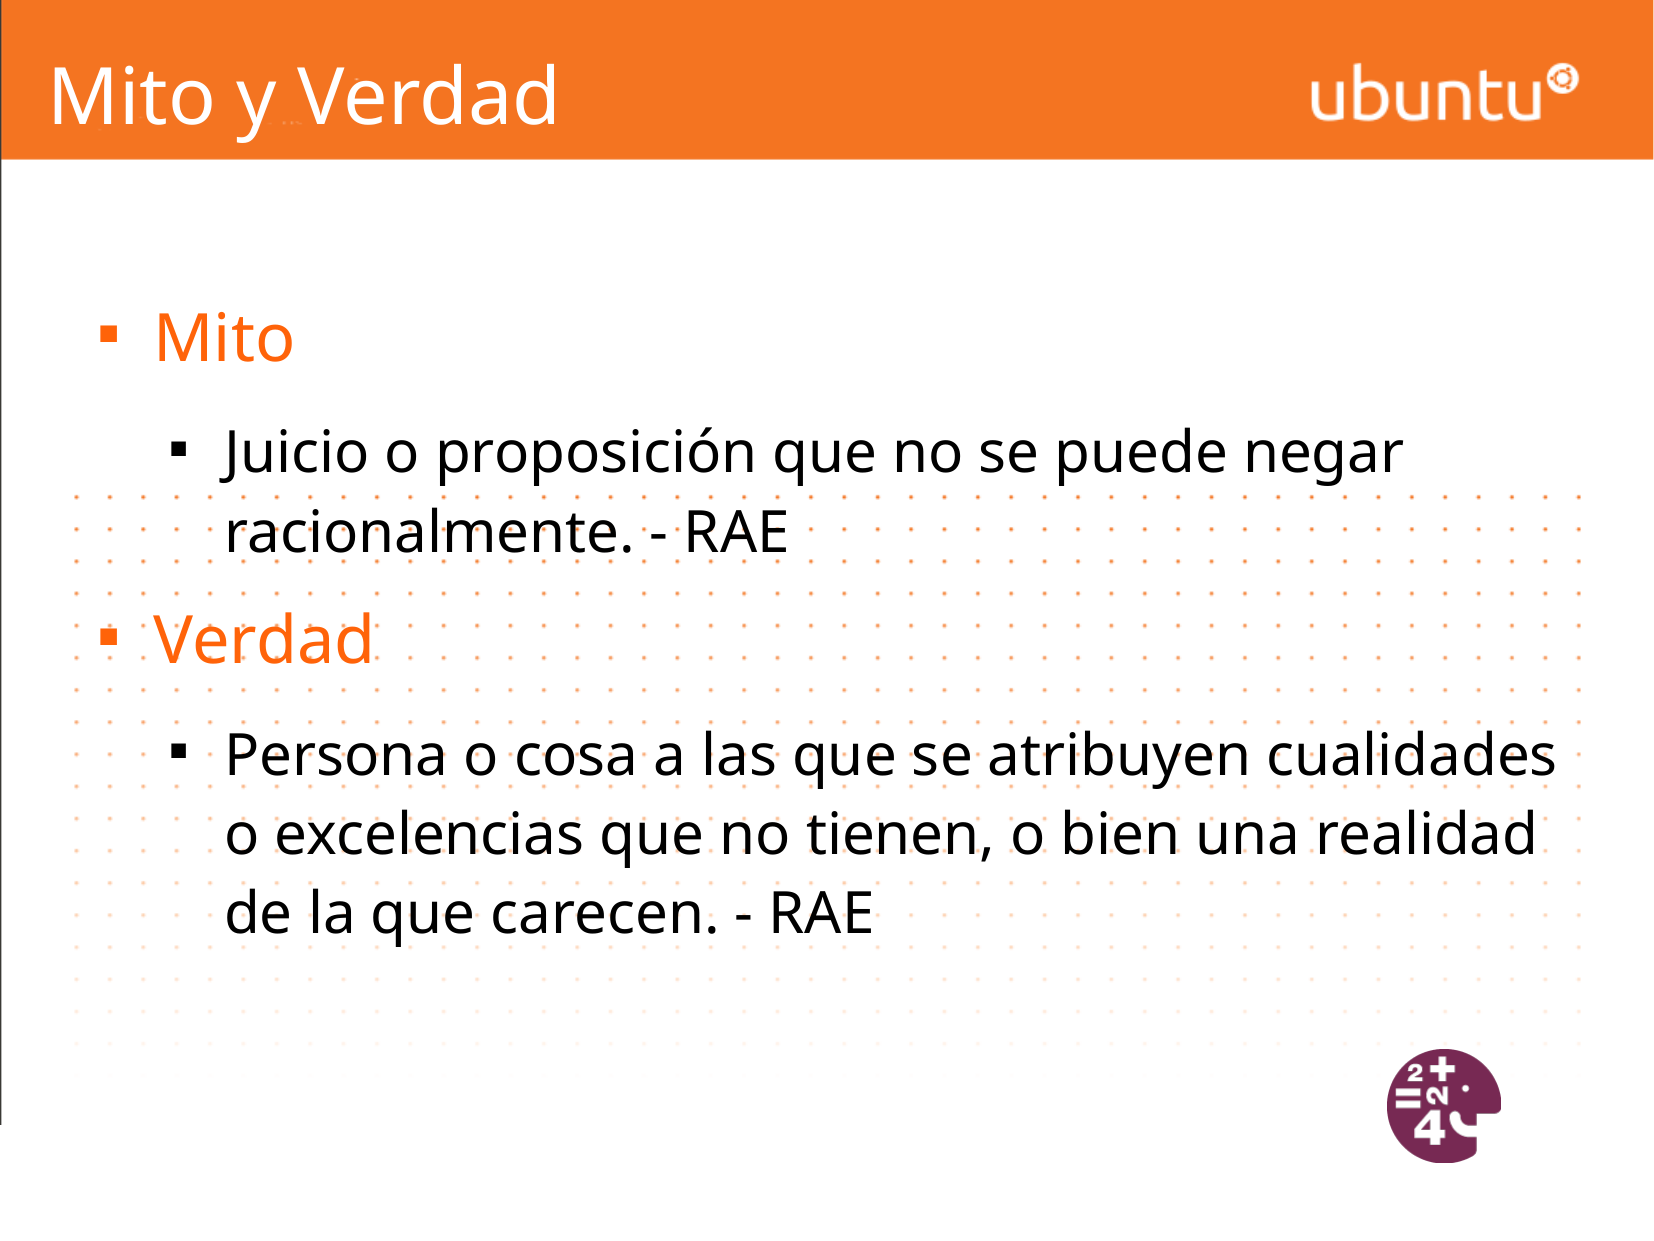

# Mito y Verdad
Mito
Juicio o proposición que no se puede negar racionalmente. - RAE
Verdad
Persona o cosa a las que se atribuyen cualidades o excelencias que no tienen, o bien una realidad de la que carecen. - RAE